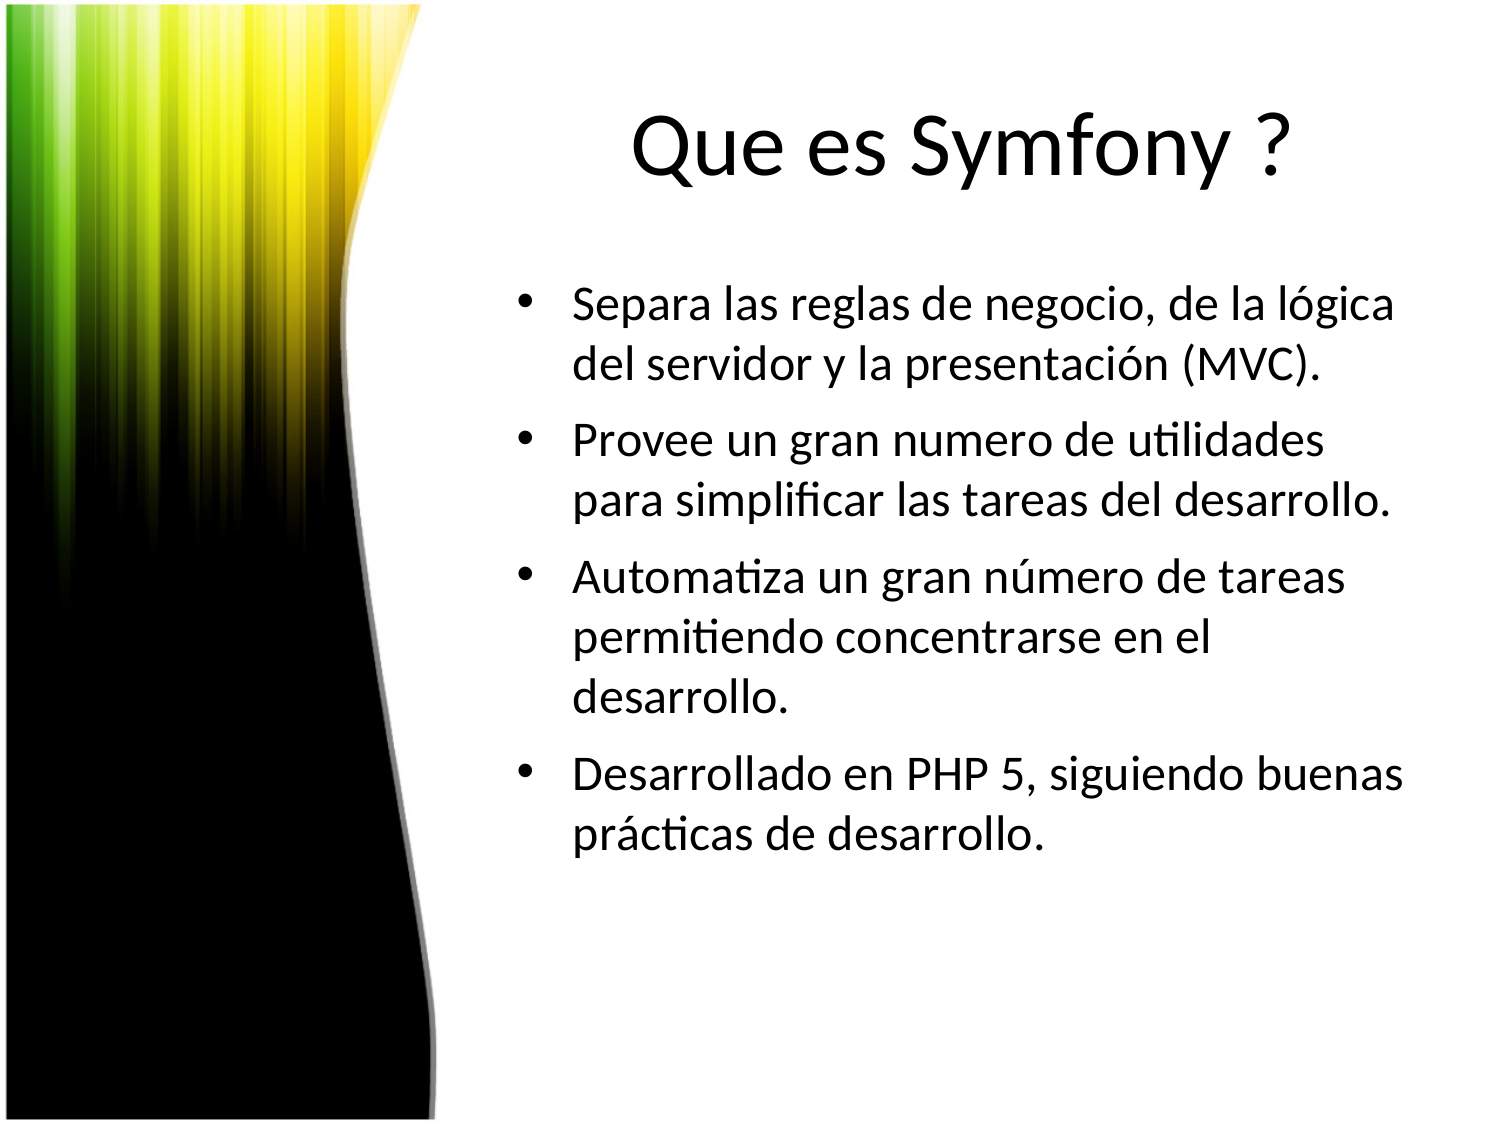

# Que es Symfony ?
Separa las reglas de negocio, de la lógica del servidor y la presentación (MVC).
Provee un gran numero de utilidades para simplificar las tareas del desarrollo.
Automatiza un gran número de tareas permitiendo concentrarse en el desarrollo.
Desarrollado en PHP 5, siguiendo buenas prácticas de desarrollo.